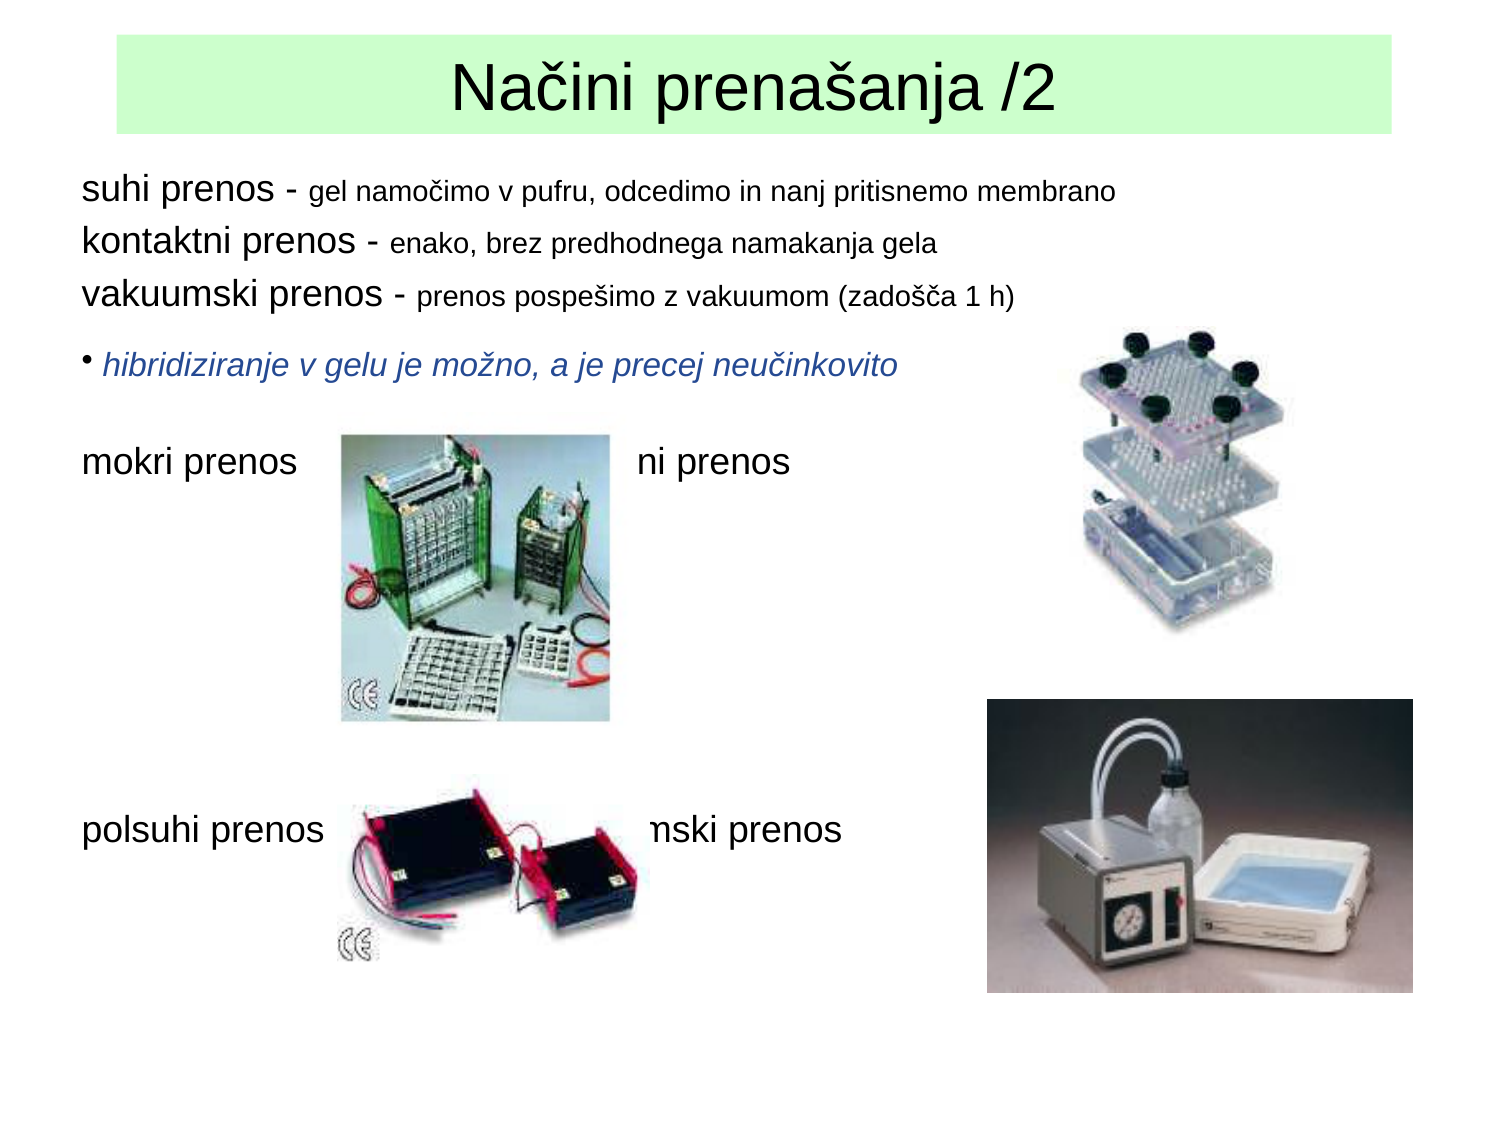

# Načini prenašanja /2
suhi prenos - gel namočimo v pufru, odcedimo in nanj pritisnemo membrano
kontaktni prenos - enako, brez predhodnega namakanja gela
vakuumski prenos - prenos pospešimo z vakuumom (zadošča 1 h)
 hibridiziranje v gelu je možno, a je precej neučinkovito
mokri prenos			 točkovni prenos
polsuhi prenos 			vakuumski prenos